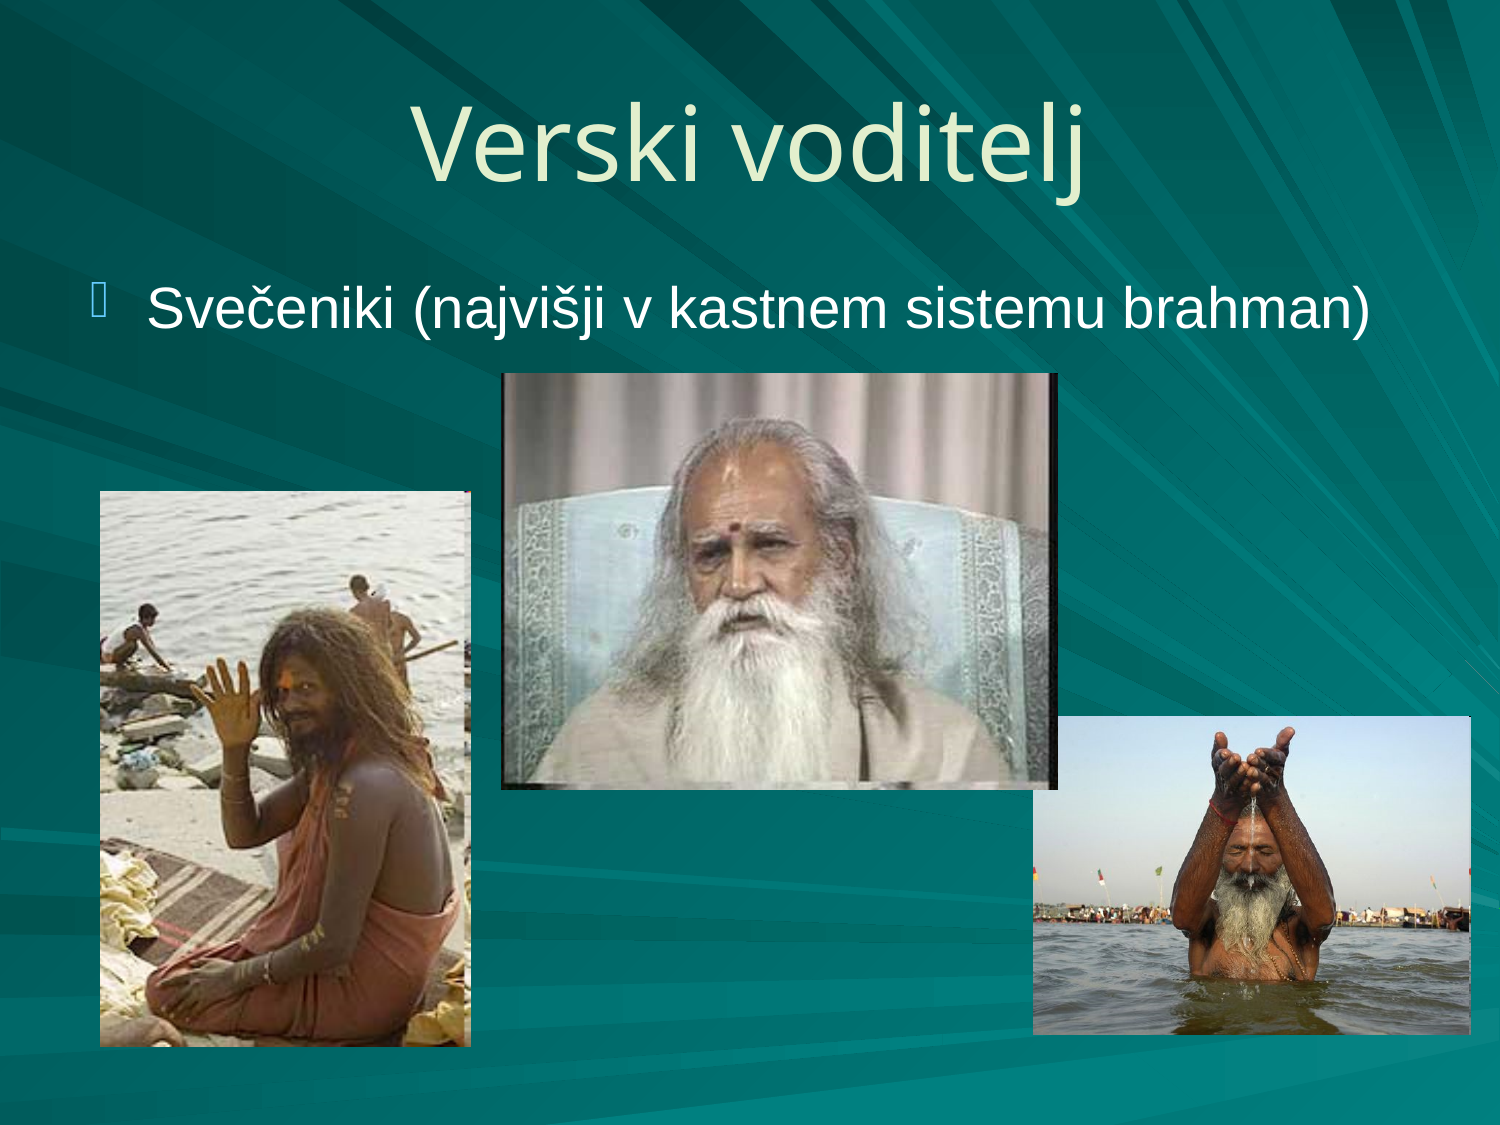

# Verski voditelj
Svečeniki (najvišji v kastnem sistemu brahman)